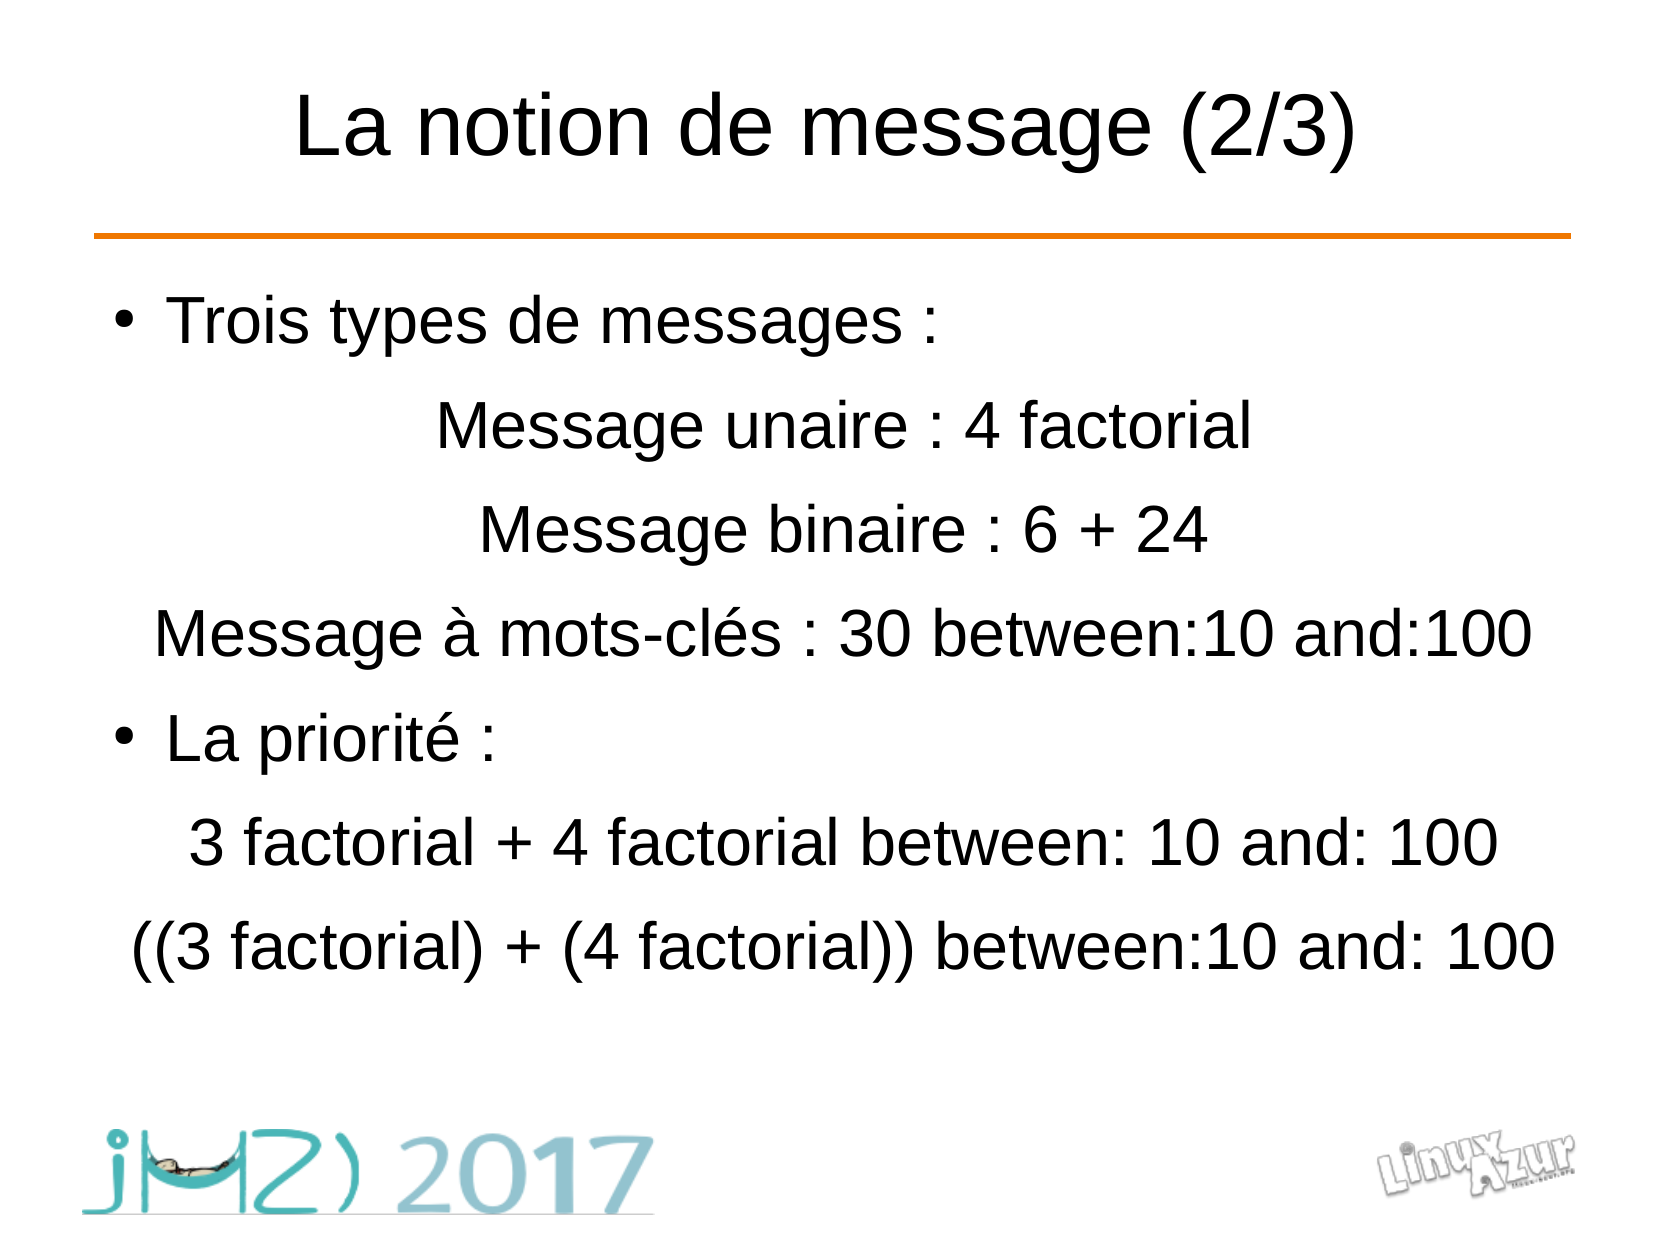

# La notion de message (2/3)
Trois types de messages :
Message unaire : 4 factorial
Message binaire : 6 + 24
Message à mots-clés : 30 between:10 and:100
La priorité :
3 factorial + 4 factorial between: 10 and: 100
((3 factorial) + (4 factorial)) between:10 and: 100